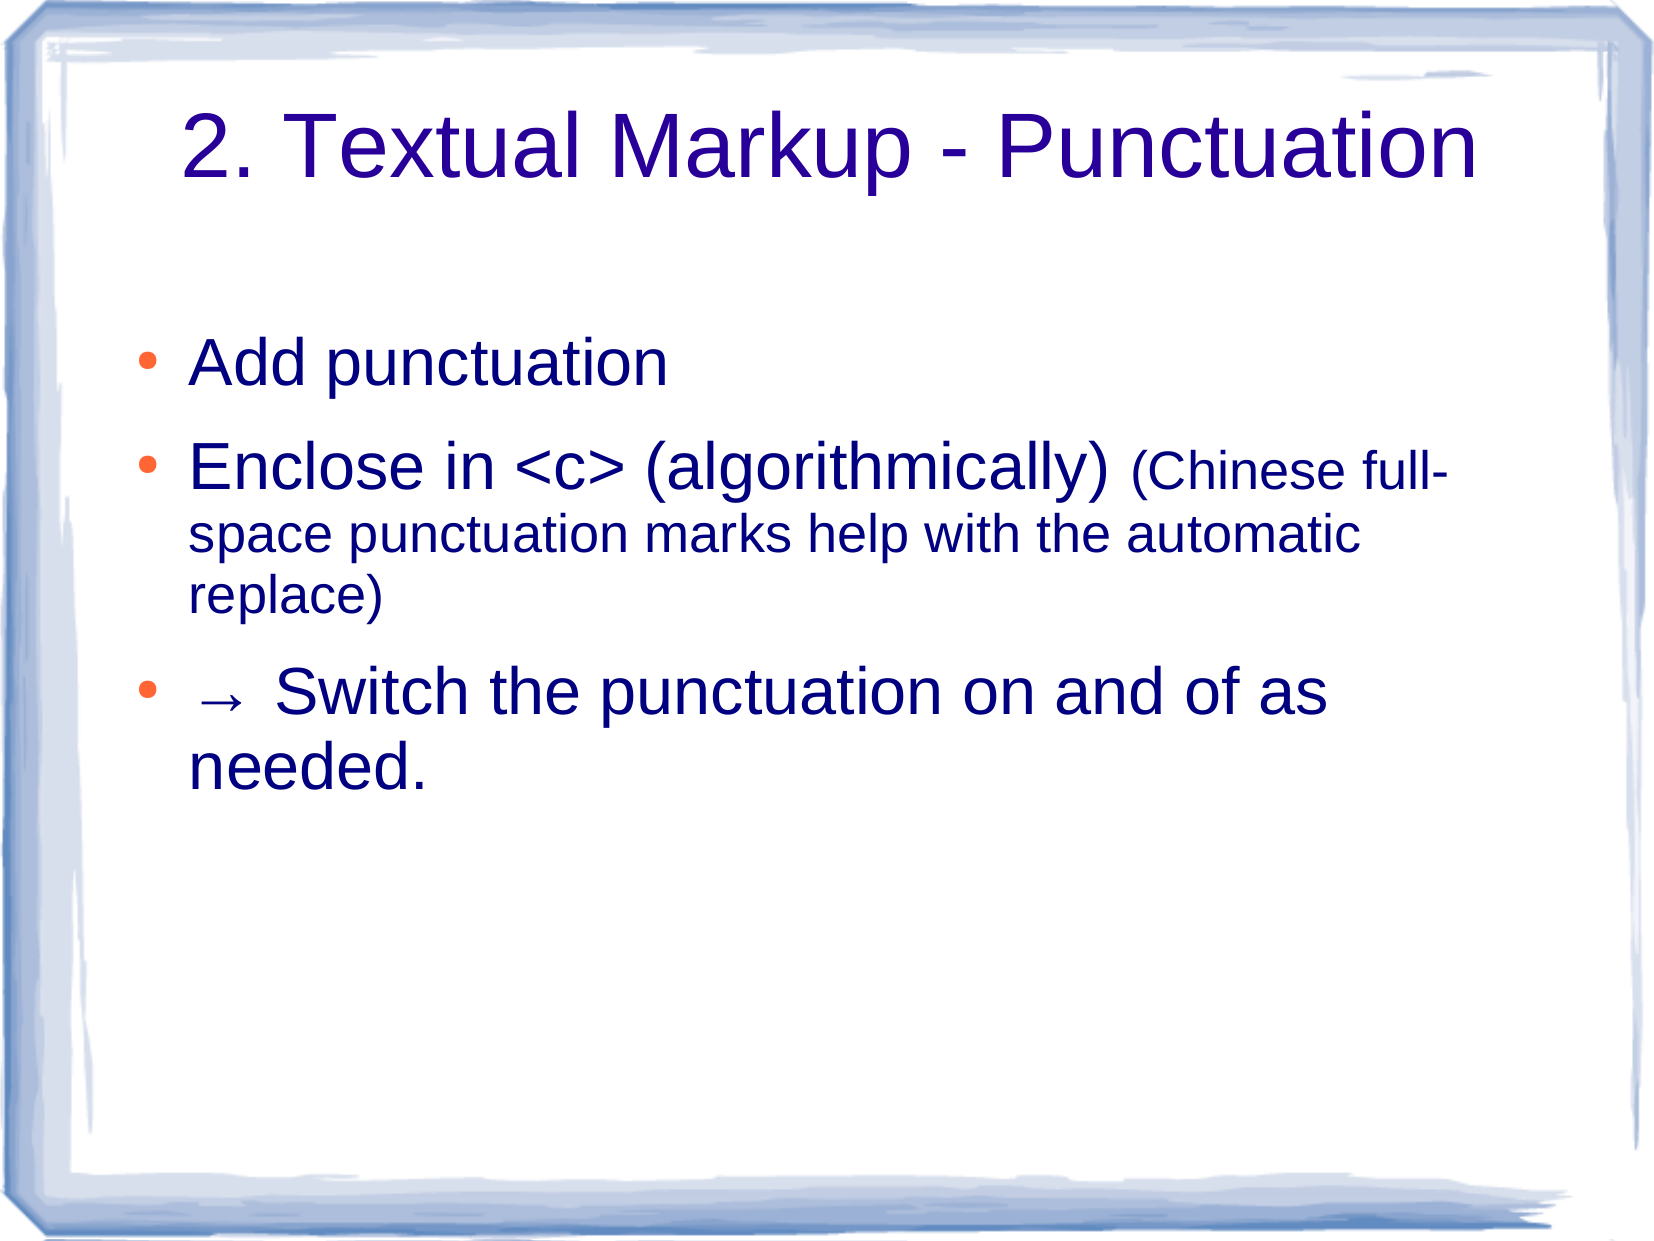

# 2. Textual Markup - Punctuation
Add punctuation
Enclose in <c> (algorithmically) (Chinese full-space punctuation marks help with the automatic replace)
→ Switch the punctuation on and of as needed.